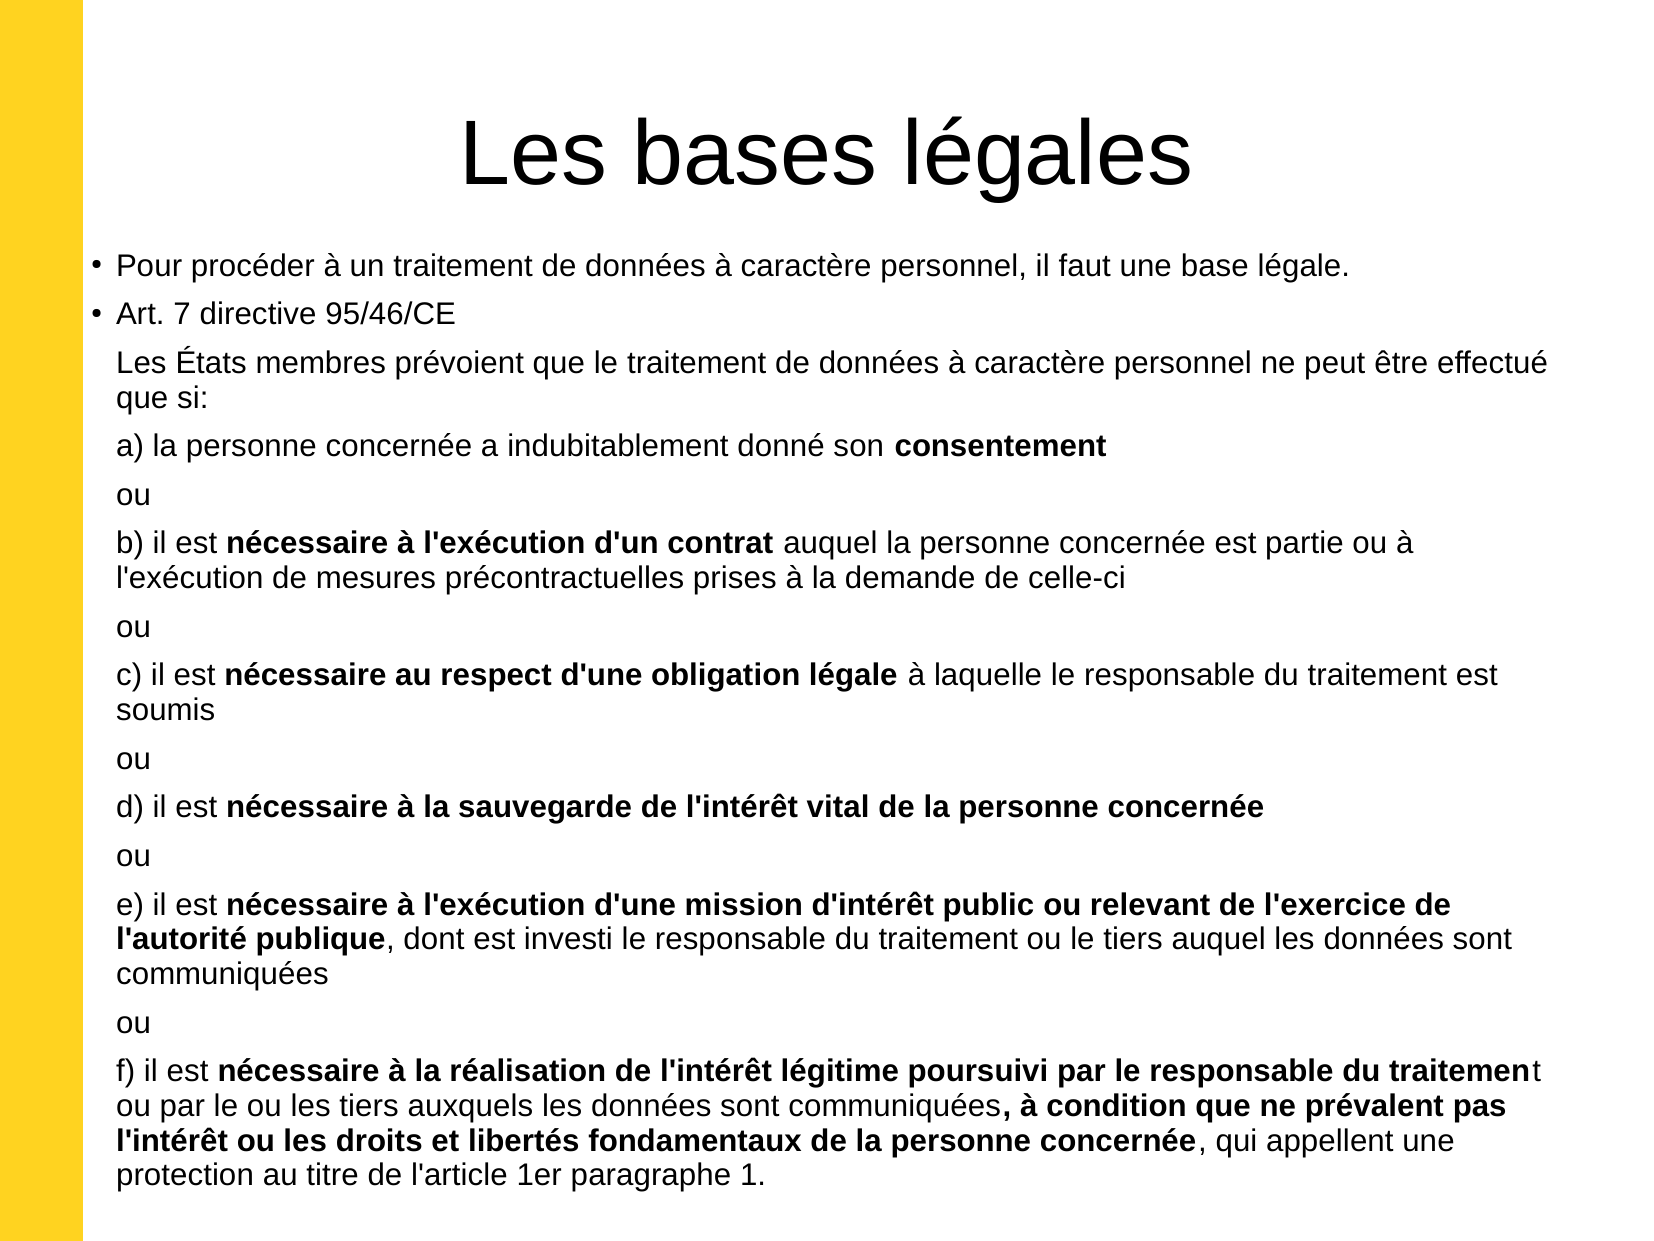

# Les bases légales
Pour procéder à un traitement de données à caractère personnel, il faut une base légale.
Art. 7 directive 95/46/CE
Les États membres prévoient que le traitement de données à caractère personnel ne peut être effectué que si:
a) la personne concernée a indubitablement donné son consentement
ou
b) il est nécessaire à l'exécution d'un contrat auquel la personne concernée est partie ou à l'exécution de mesures précontractuelles prises à la demande de celle-ci
ou
c) il est nécessaire au respect d'une obligation légale à laquelle le responsable du traitement est soumis
ou
d) il est nécessaire à la sauvegarde de l'intérêt vital de la personne concernée
ou
e) il est nécessaire à l'exécution d'une mission d'intérêt public ou relevant de l'exercice de l'autorité publique, dont est investi le responsable du traitement ou le tiers auquel les données sont communiquées
ou
f) il est nécessaire à la réalisation de l'intérêt légitime poursuivi par le responsable du traitement ou par le ou les tiers auxquels les données sont communiquées, à condition que ne prévalent pas l'intérêt ou les droits et libertés fondamentaux de la personne concernée, qui appellent une protection au titre de l'article 1er paragraphe 1.